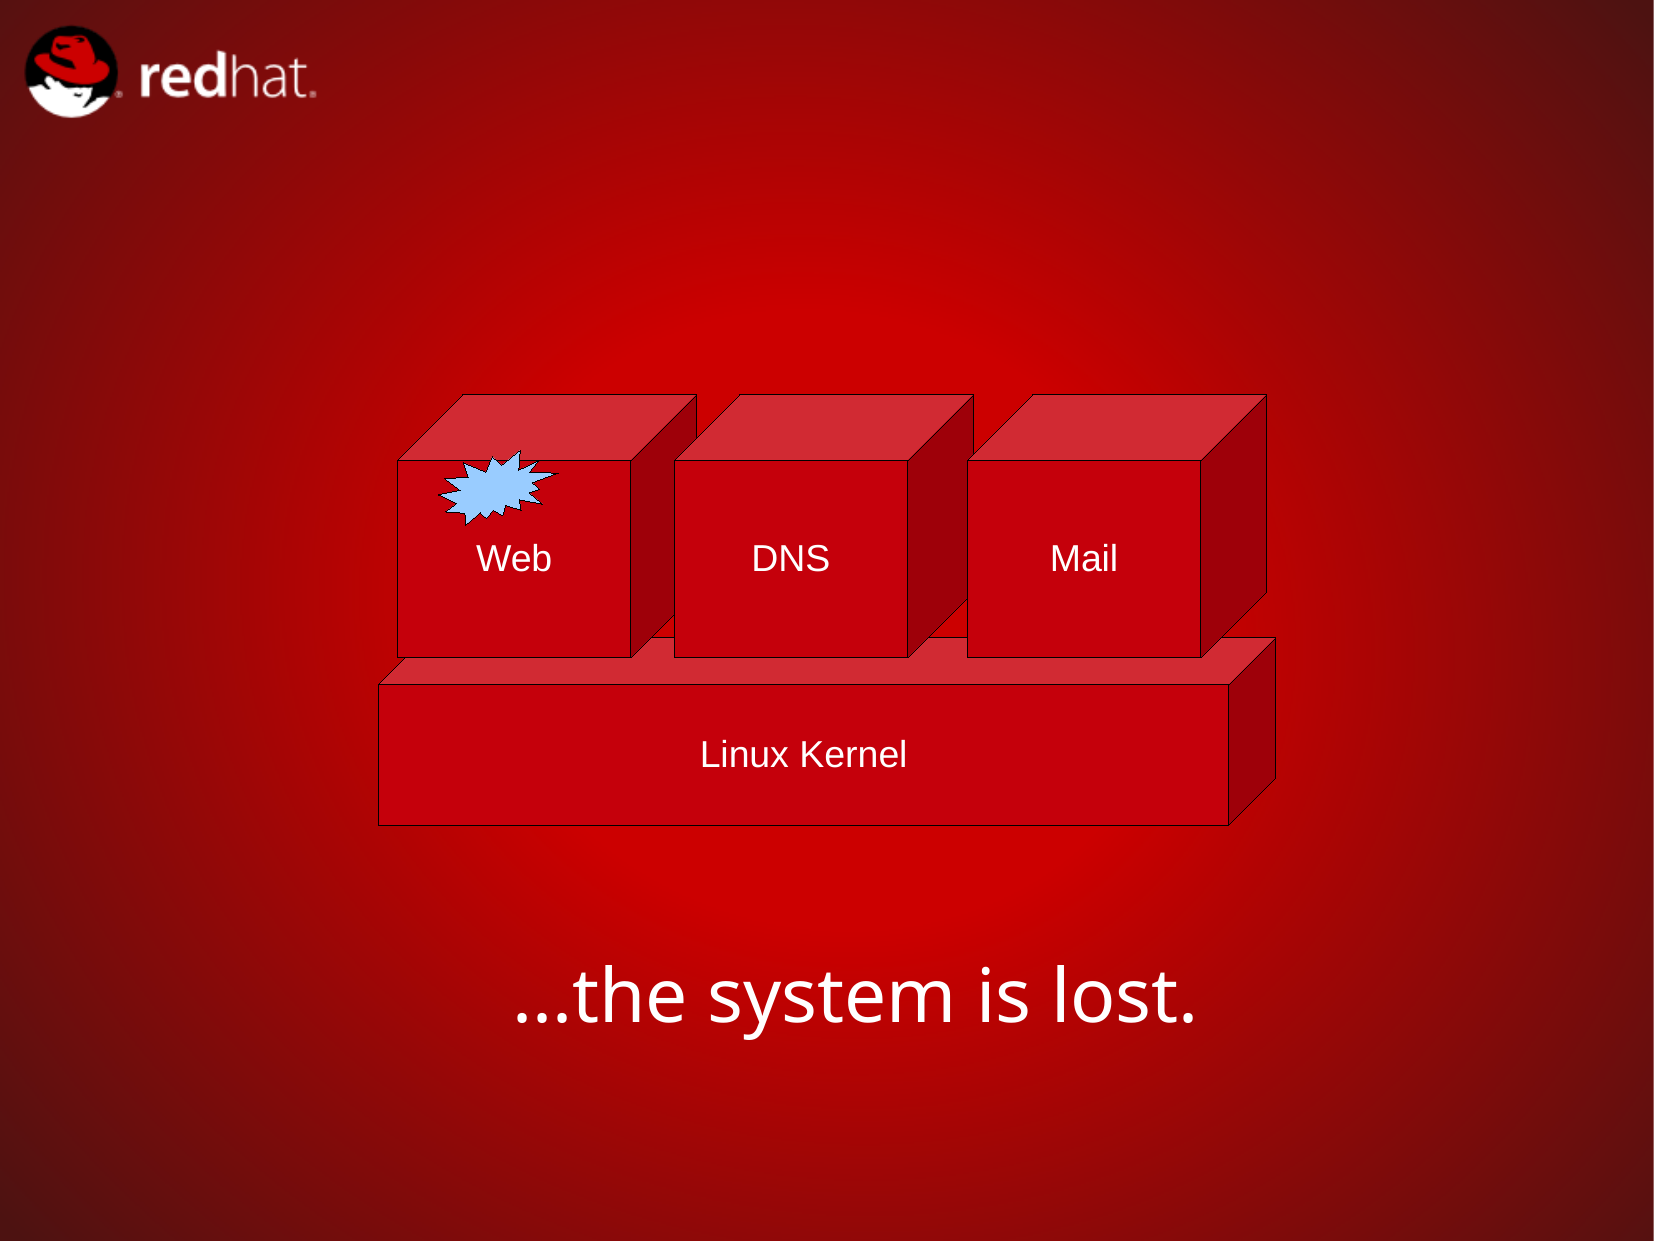

Web
DNS
Mail
Linux Kernel
...the system is lost.